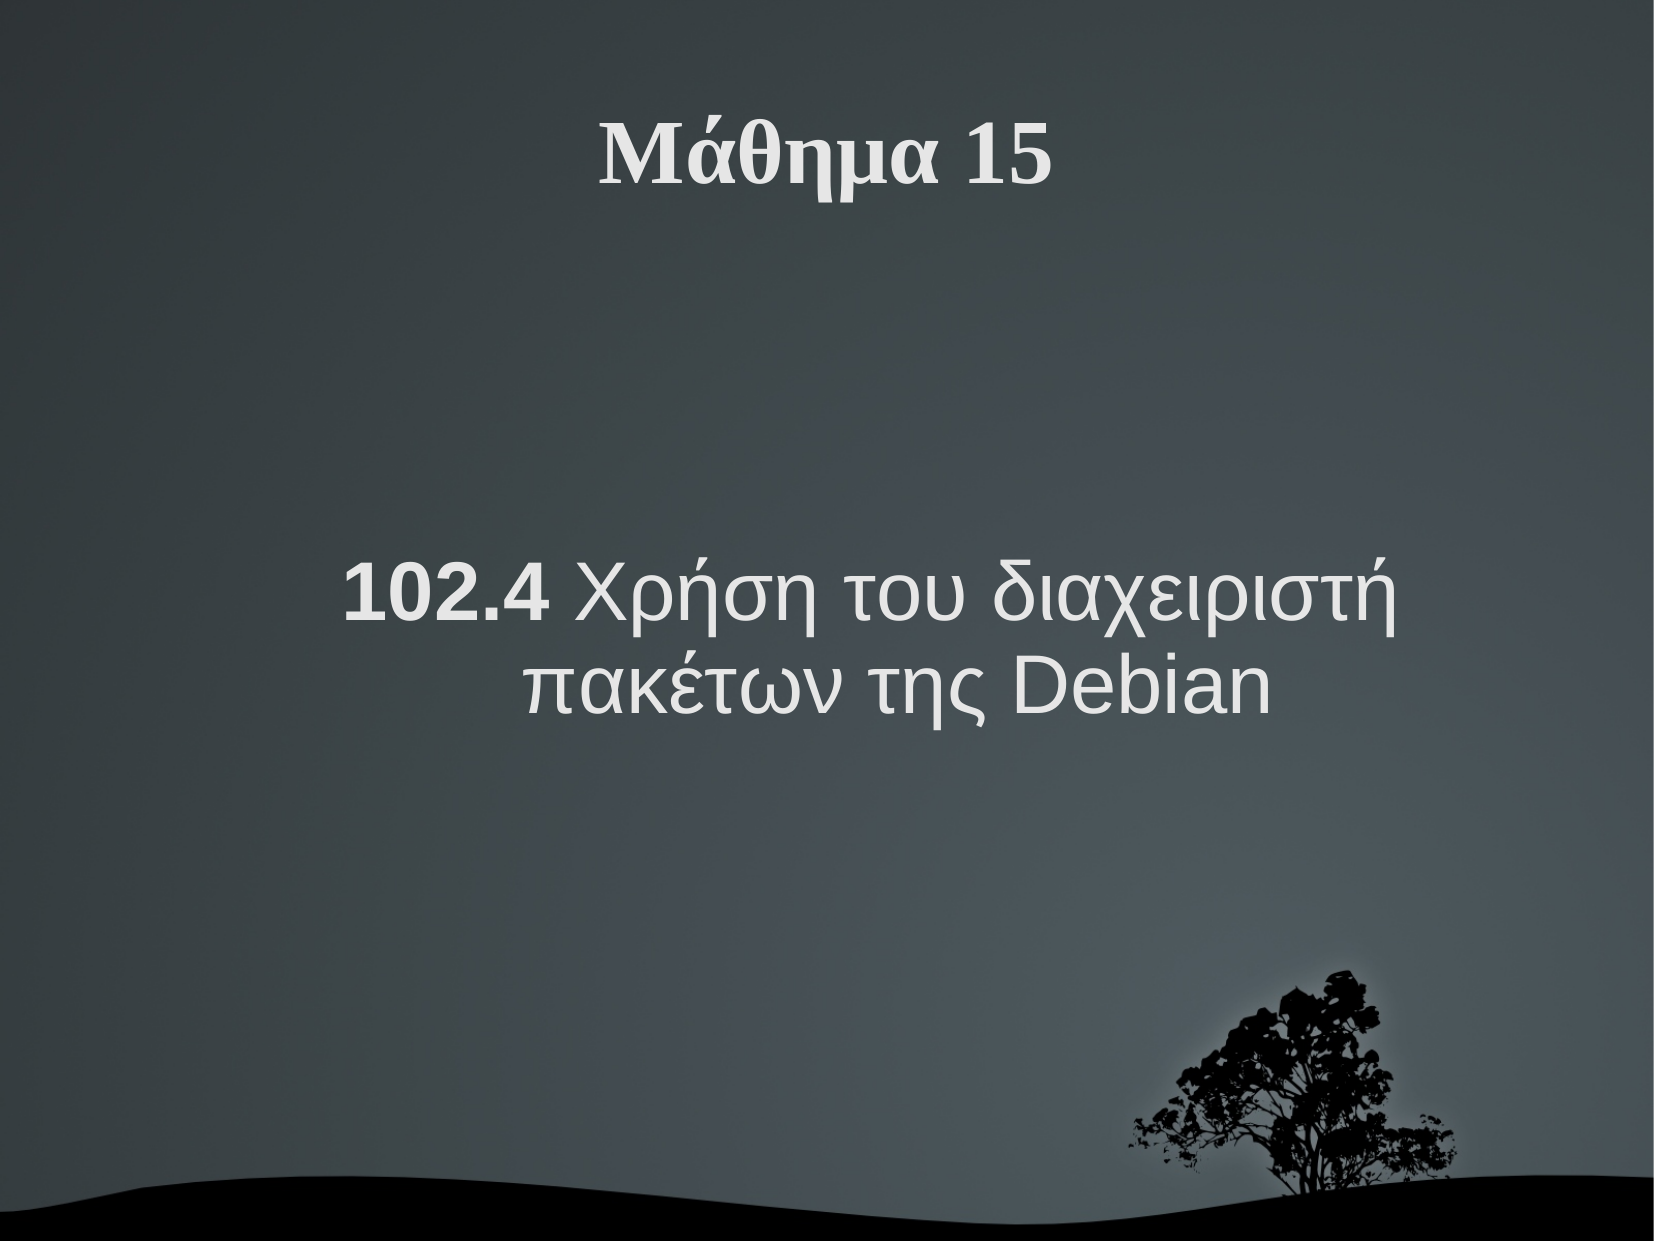

# Μάθημα 15
102.4 Χρήση του διαχειριστή πακέτων της Debian